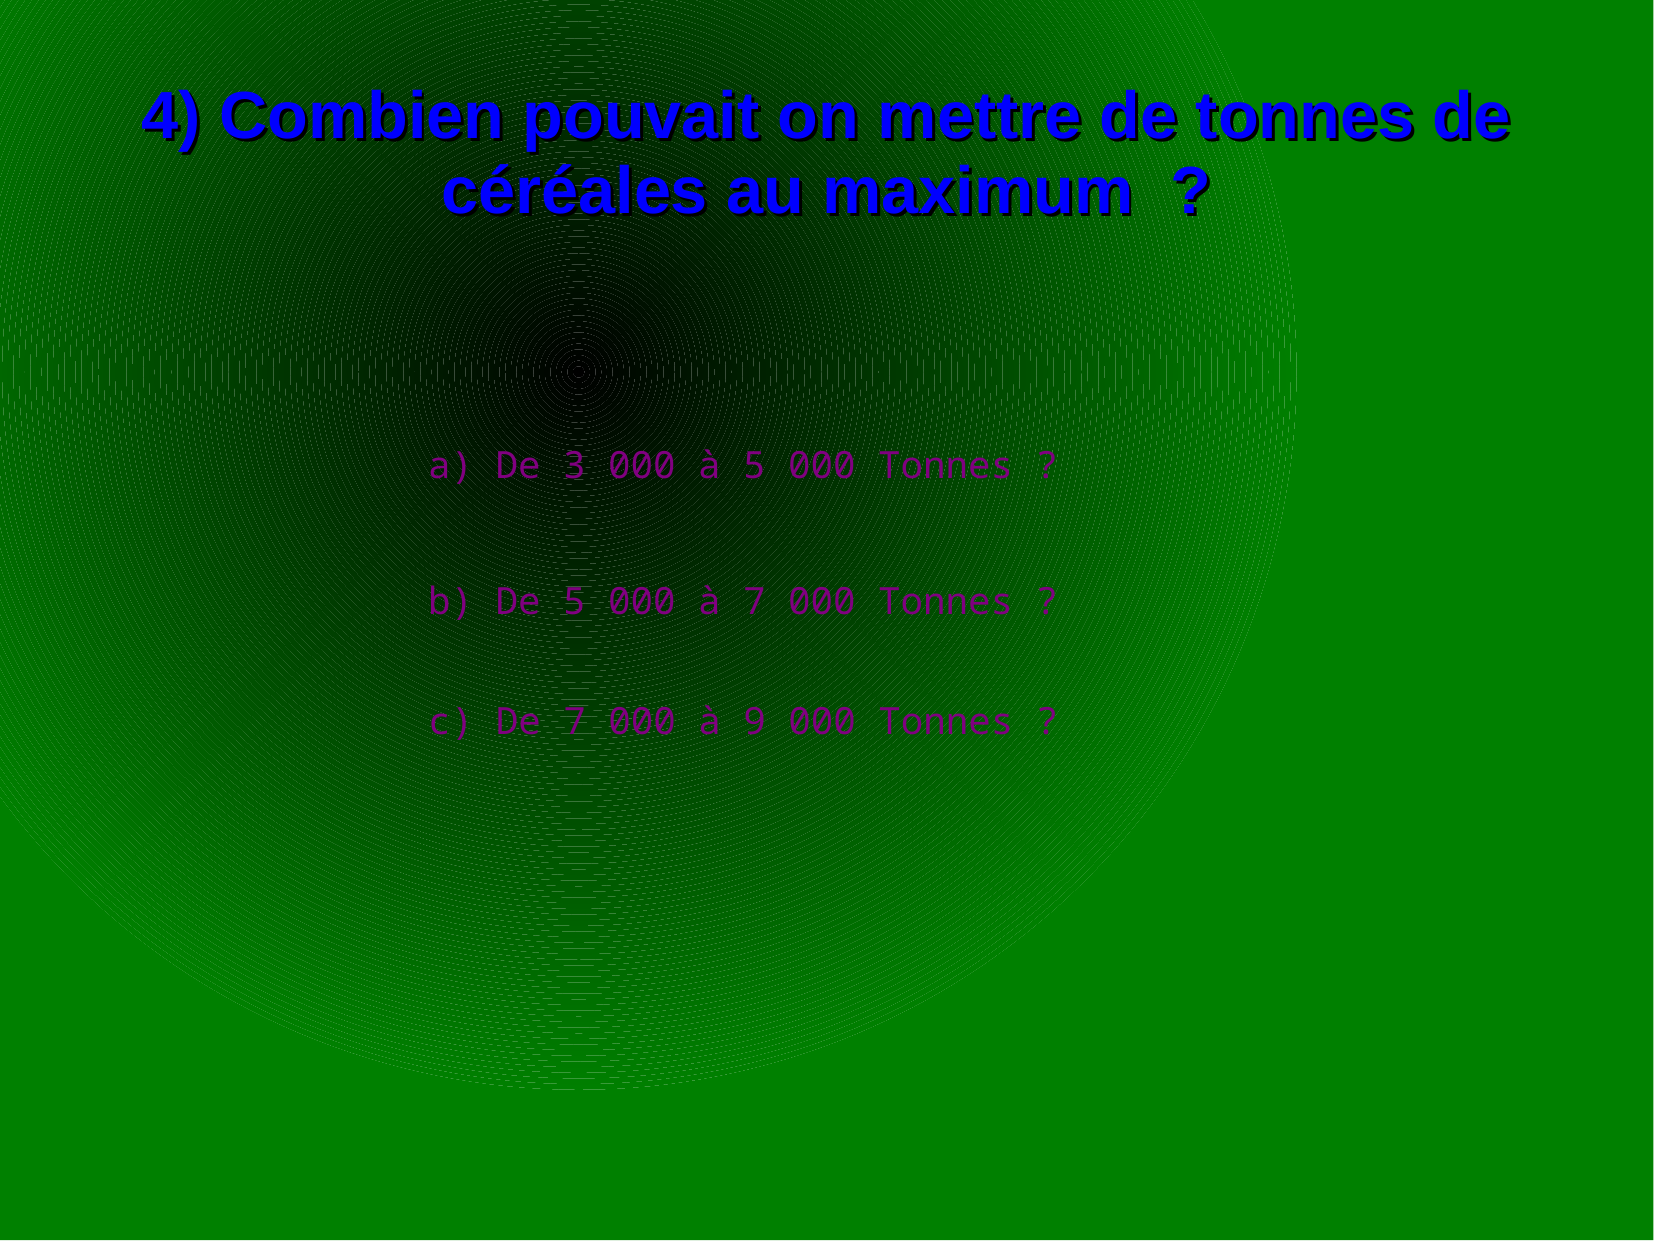

# 4) Combien pouvait on mettre de tonnes de céréales au maximum  ?
a) De 3 000 à 5 000 Tonnes ?
b) De 5 000 à 7 000 Tonnes ?
c) De 7 000 à 9 000 Tonnes ?